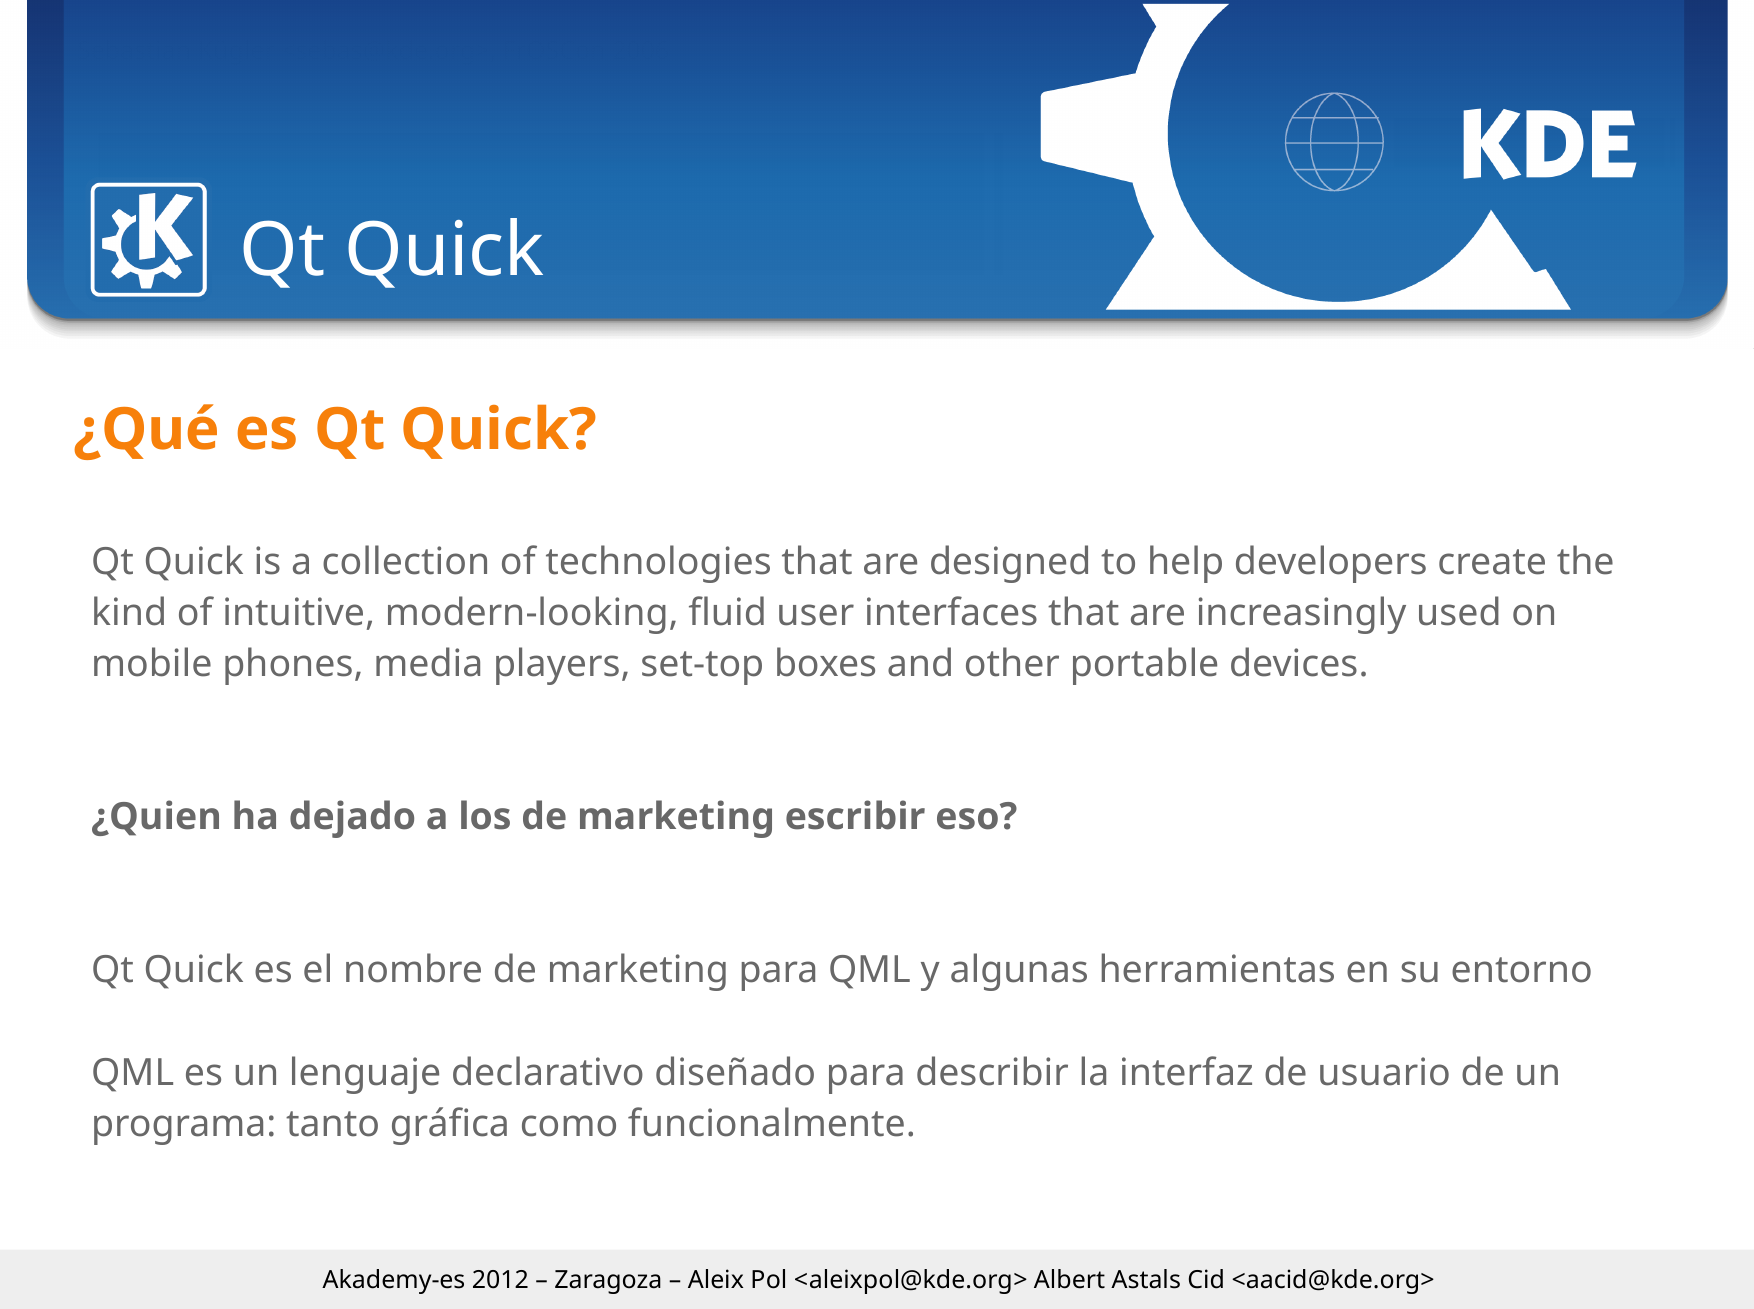

¿Qué es Qt Quick?
Qt Quick is a collection of technologies that are designed to help developers create the kind of intuitive, modern-looking, fluid user interfaces that are increasingly used on mobile phones, media players, set-top boxes and other portable devices.
¿Quien ha dejado a los de marketing escribir eso?
Qt Quick es el nombre de marketing para QML y algunas herramientas en su entorno
QML es un lenguaje declarativo diseñado para describir la interfaz de usuario de un programa: tanto gráfica como funcionalmente.